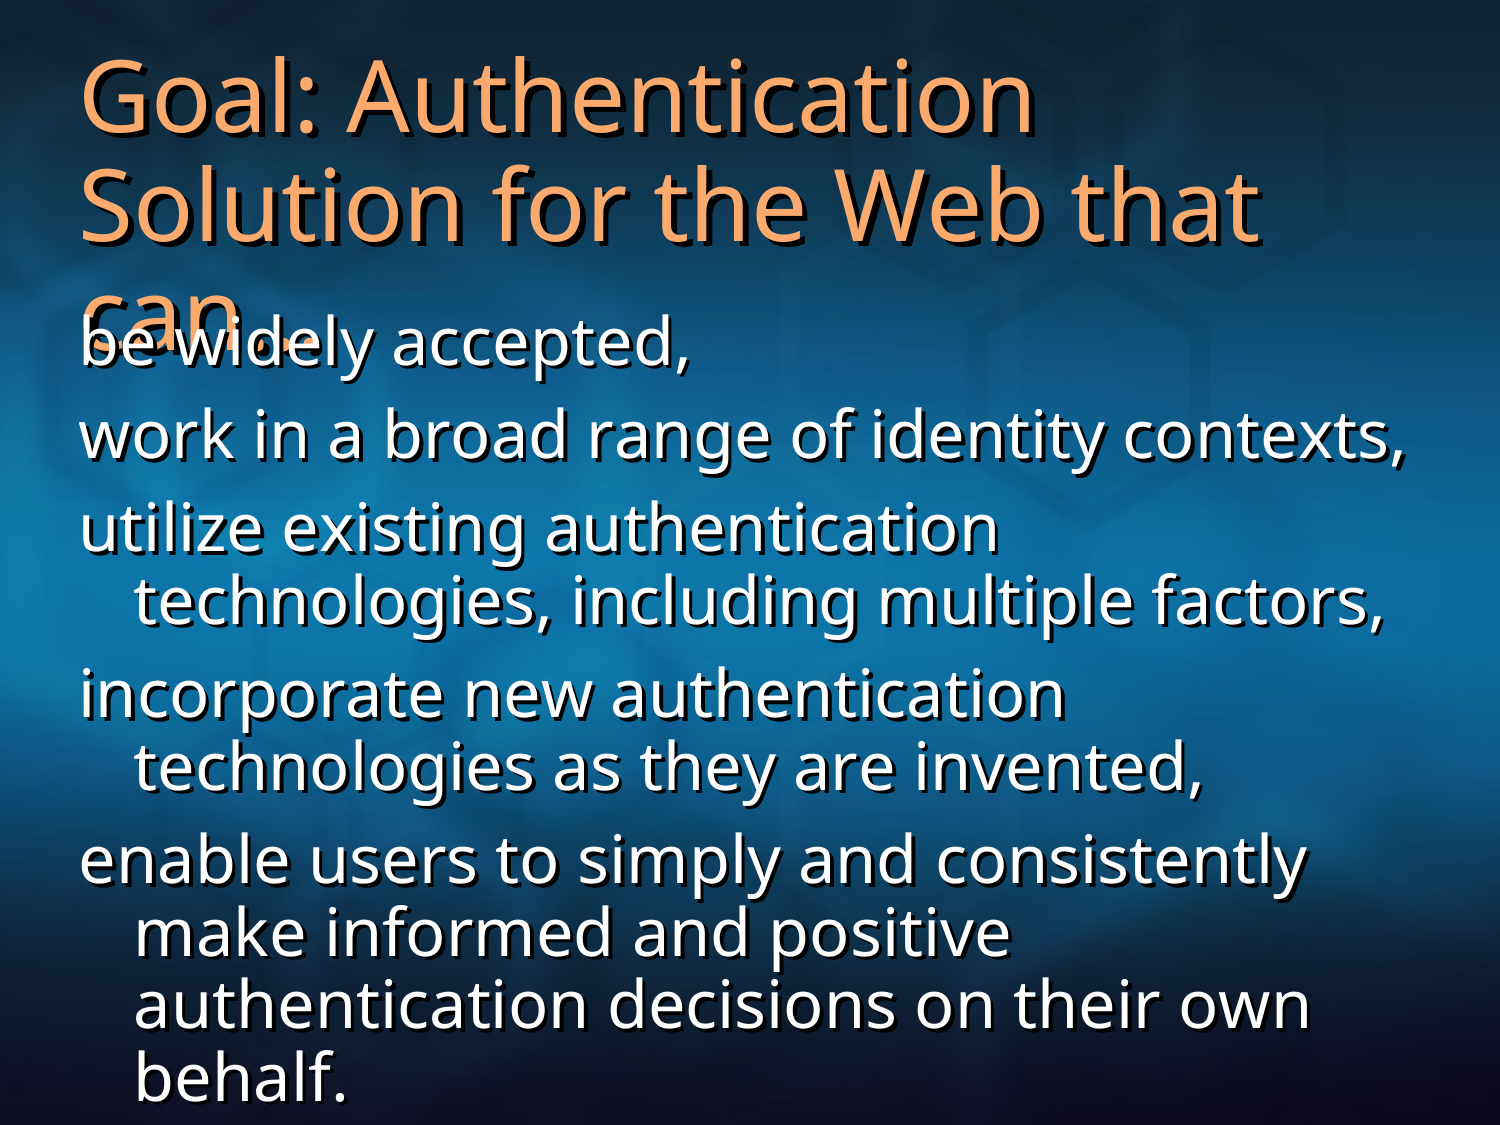

# Goal: Authentication Solution for the Web that can…
be widely accepted,
work in a broad range of identity contexts,
utilize existing authentication technologies, including multiple factors,
incorporate new authentication technologies as they are invented,
enable users to simply and consistently make informed and positive authentication decisions on their own behalf.